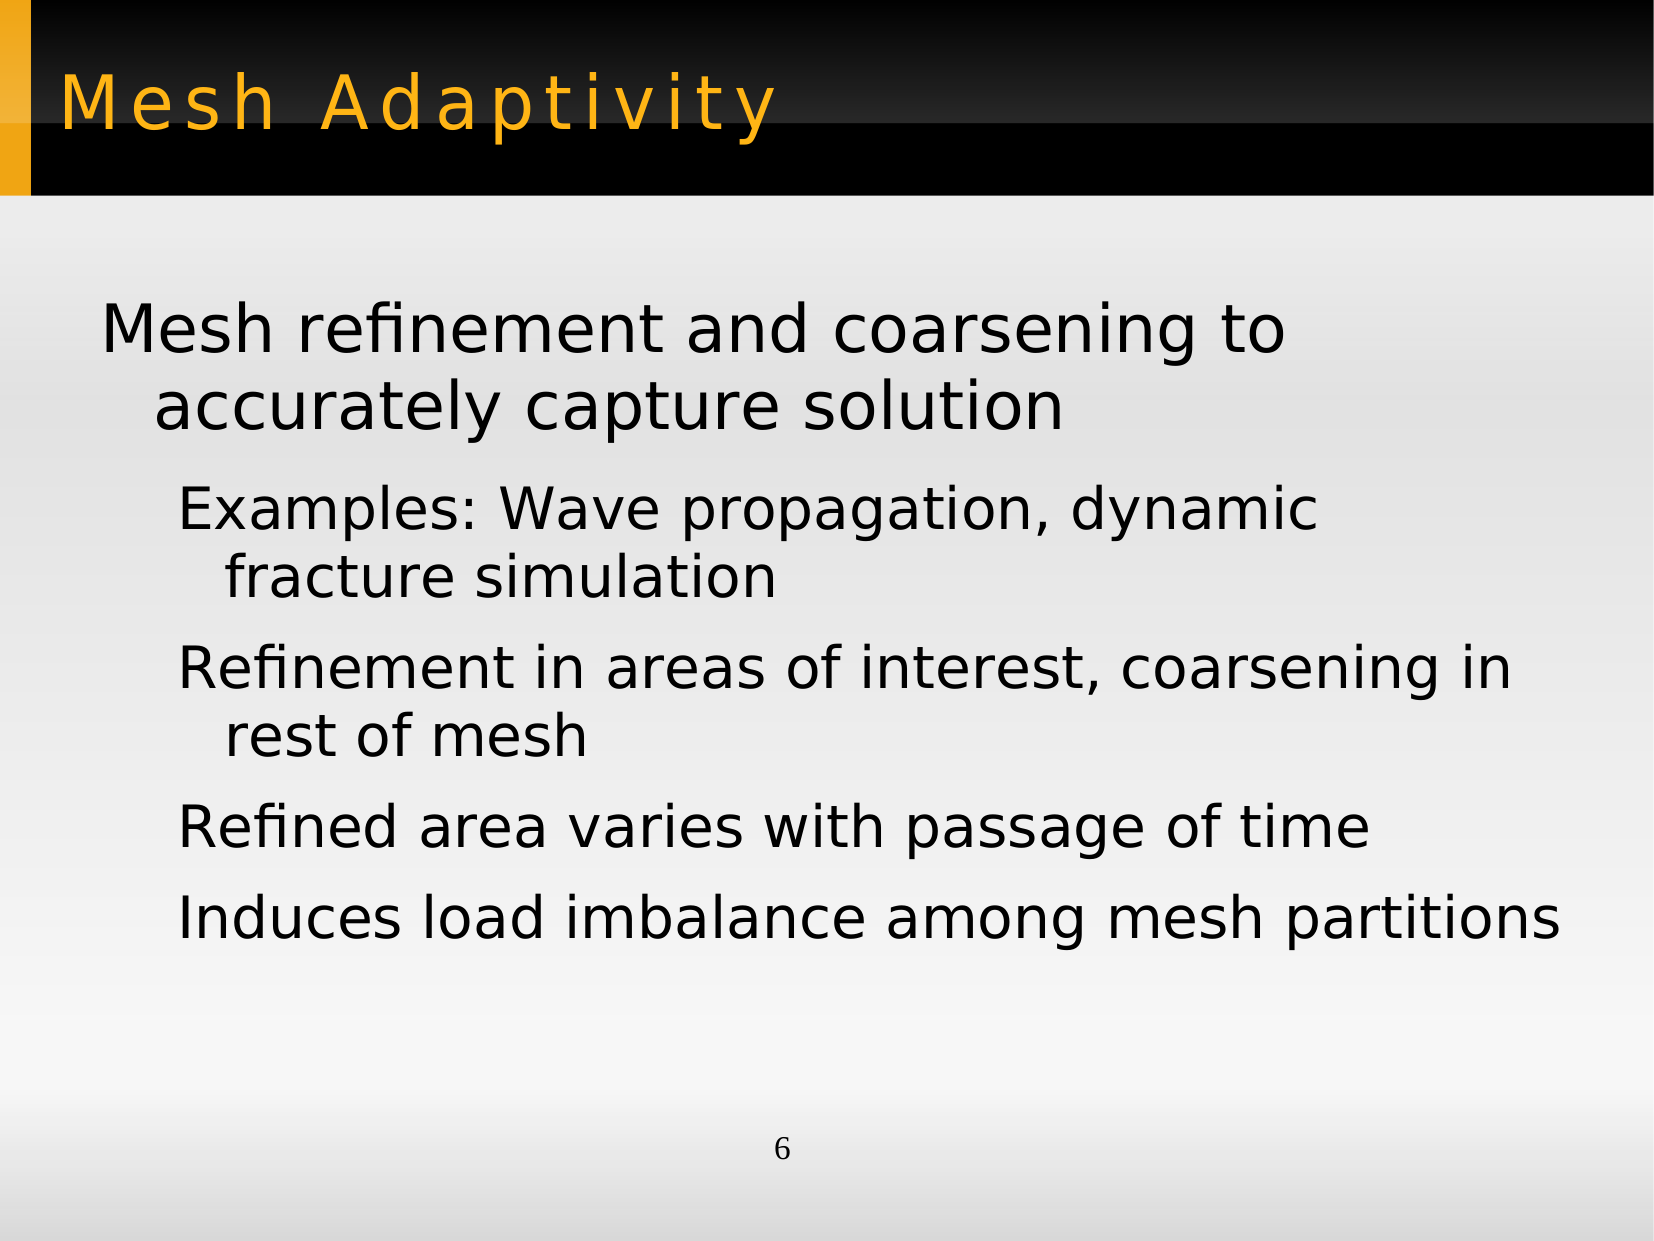

# Mesh Adaptivity
Mesh refinement and coarsening to accurately capture solution
Examples: Wave propagation, dynamic fracture simulation
Refinement in areas of interest, coarsening in rest of mesh
Refined area varies with passage of time
Induces load imbalance among mesh partitions
6